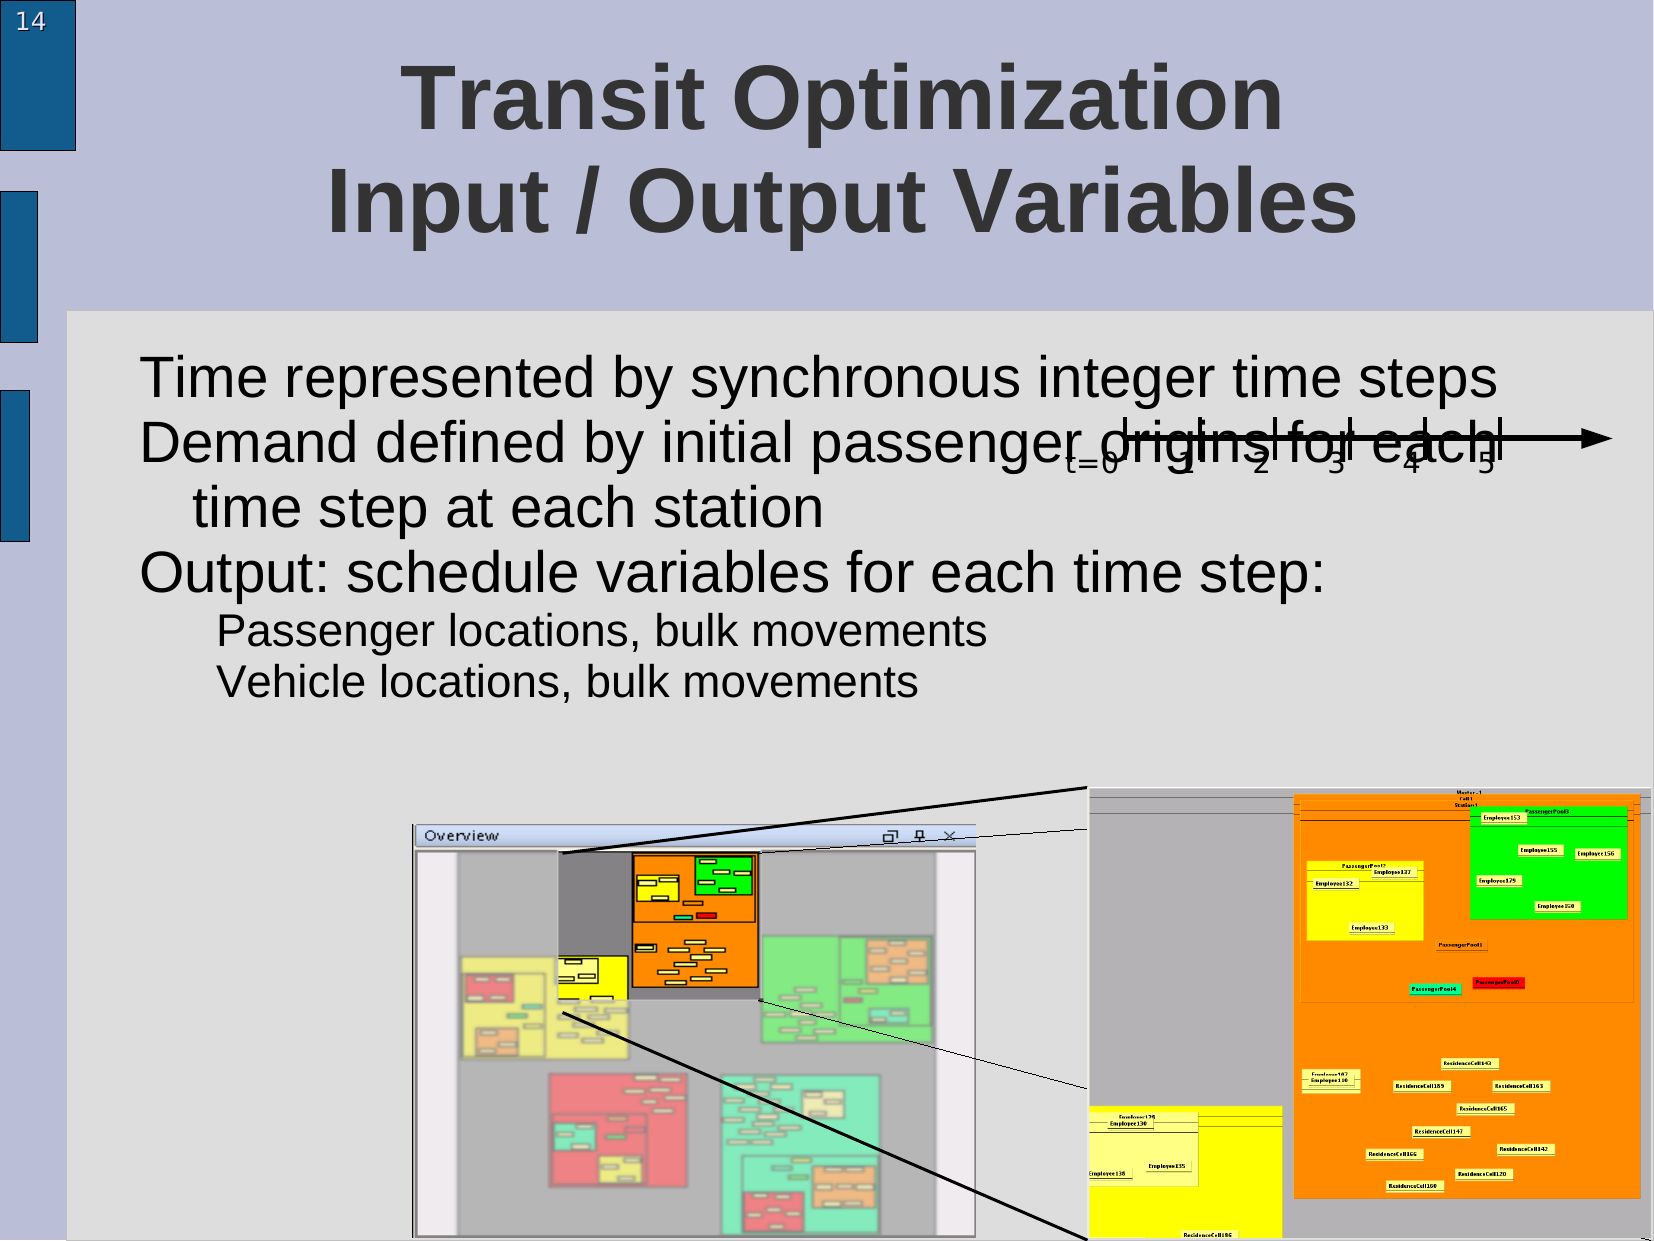

# Transit Optimization Input / Output Variables
Time represented by synchronous integer time steps
Demand defined by initial passenger origins for each time step at each station
Output: schedule variables for each time step:
Passenger locations, bulk movements
Vehicle locations, bulk movements
t=0
1
2
3
4
5